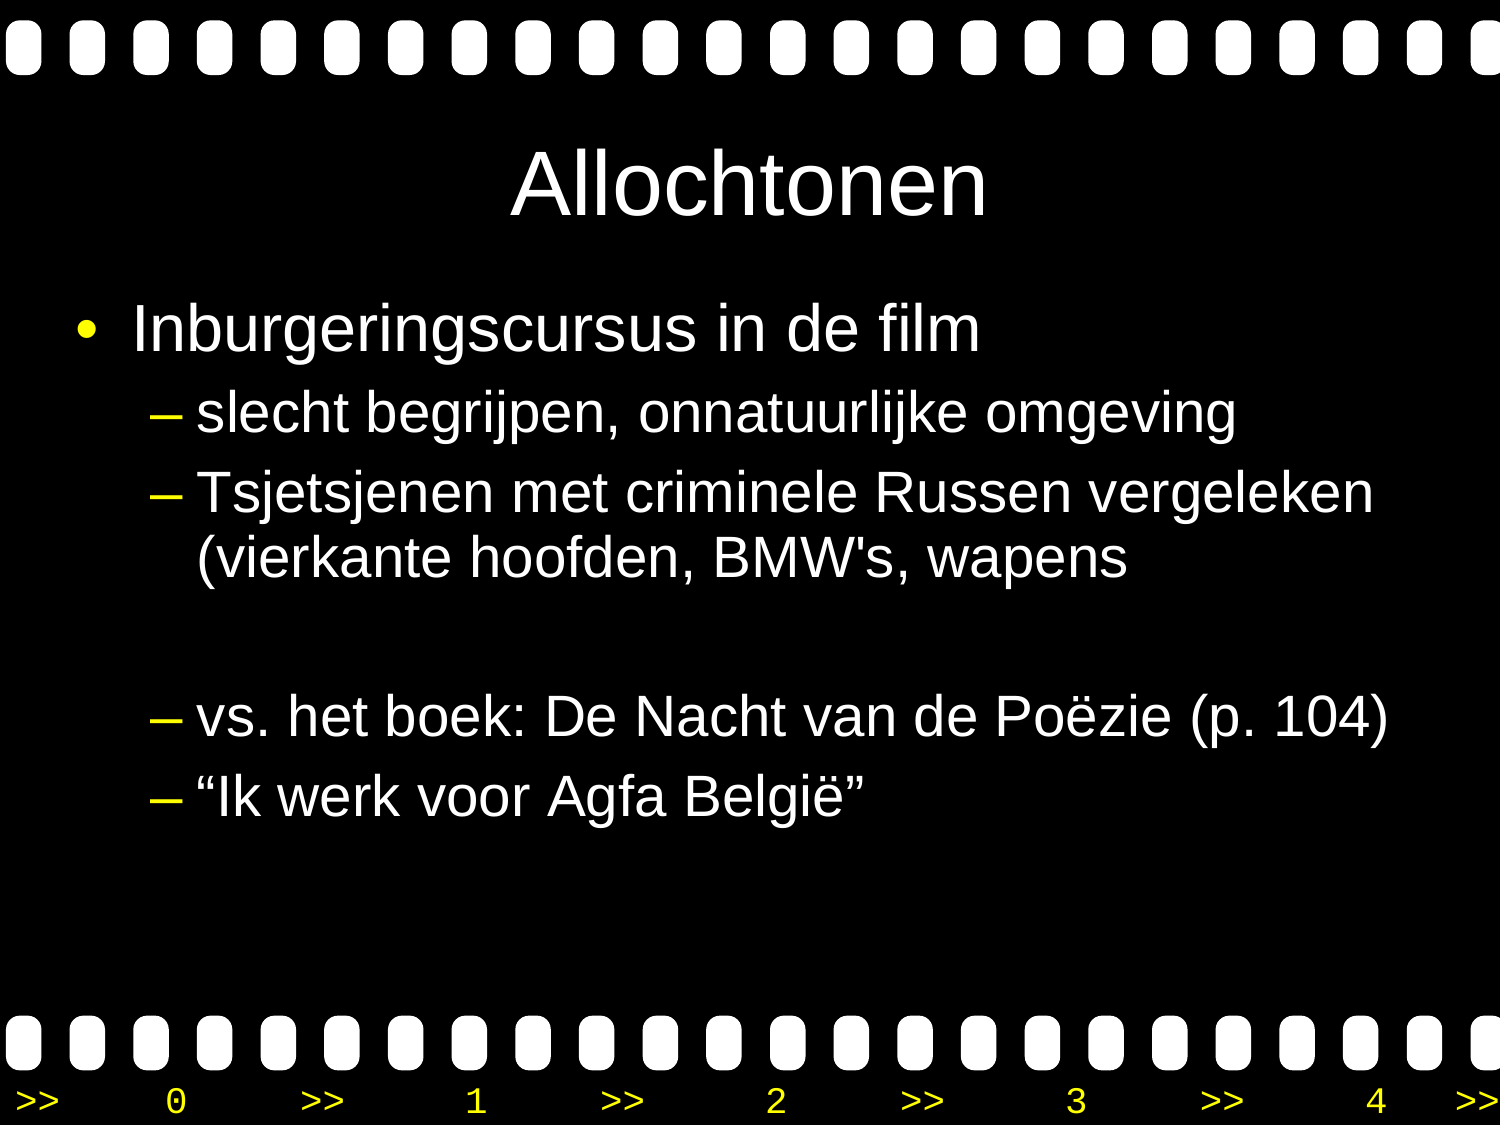

# Allochtonen
Inburgeringscursus in de film
slecht begrijpen, onnatuurlijke omgeving
Tsjetsjenen met criminele Russen vergeleken (vierkante hoofden, BMW's, wapens
vs. het boek: De Nacht van de Poëzie (p. 104)
“Ik werk voor Agfa België”